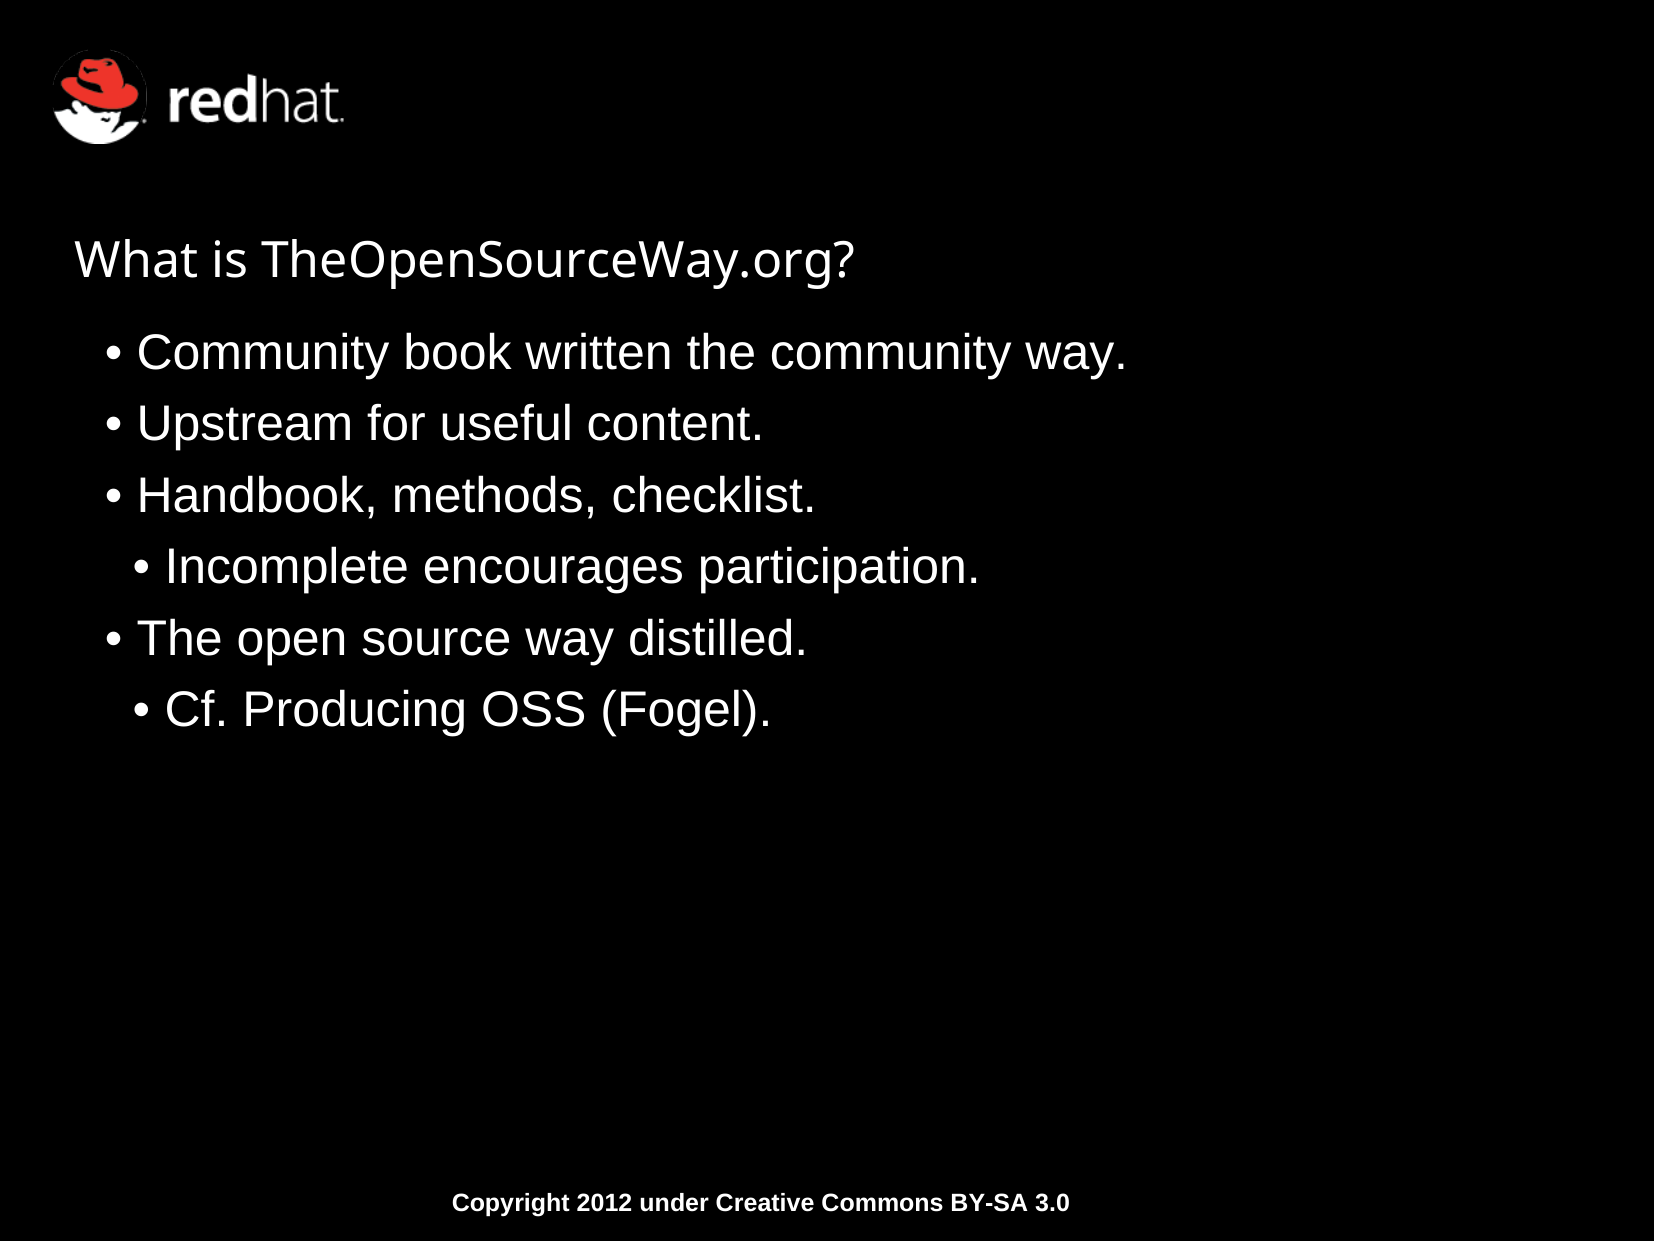

# What is TheOpenSourceWay.org?
 • Community book written the community way.
 • Upstream for useful content.
 • Handbook, methods, checklist.
 • Incomplete encourages participation.
 • The open source way distilled.
 • Cf. Producing OSS (Fogel).